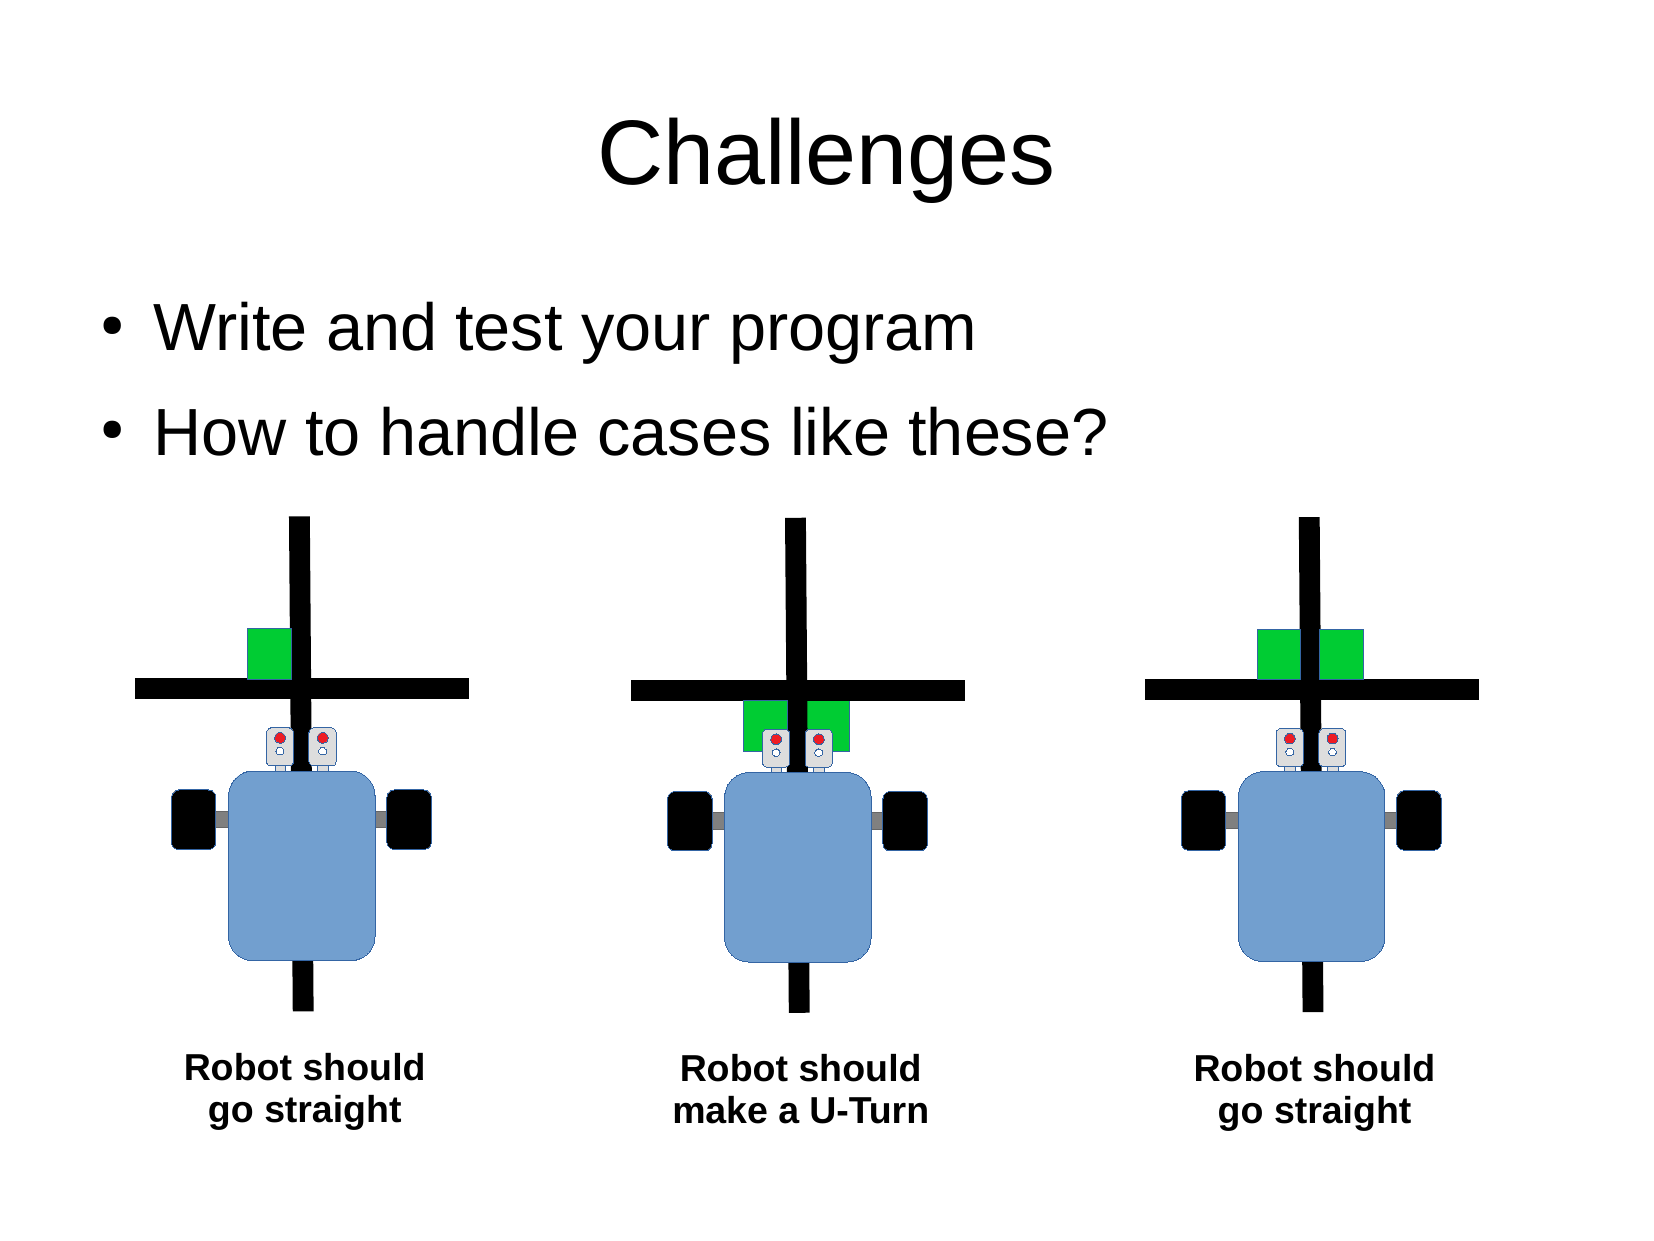

# Challenges
Write and test your program
How to handle cases like these?
Robot should go straight
Robot should go straight
Robot should make a U-Turn